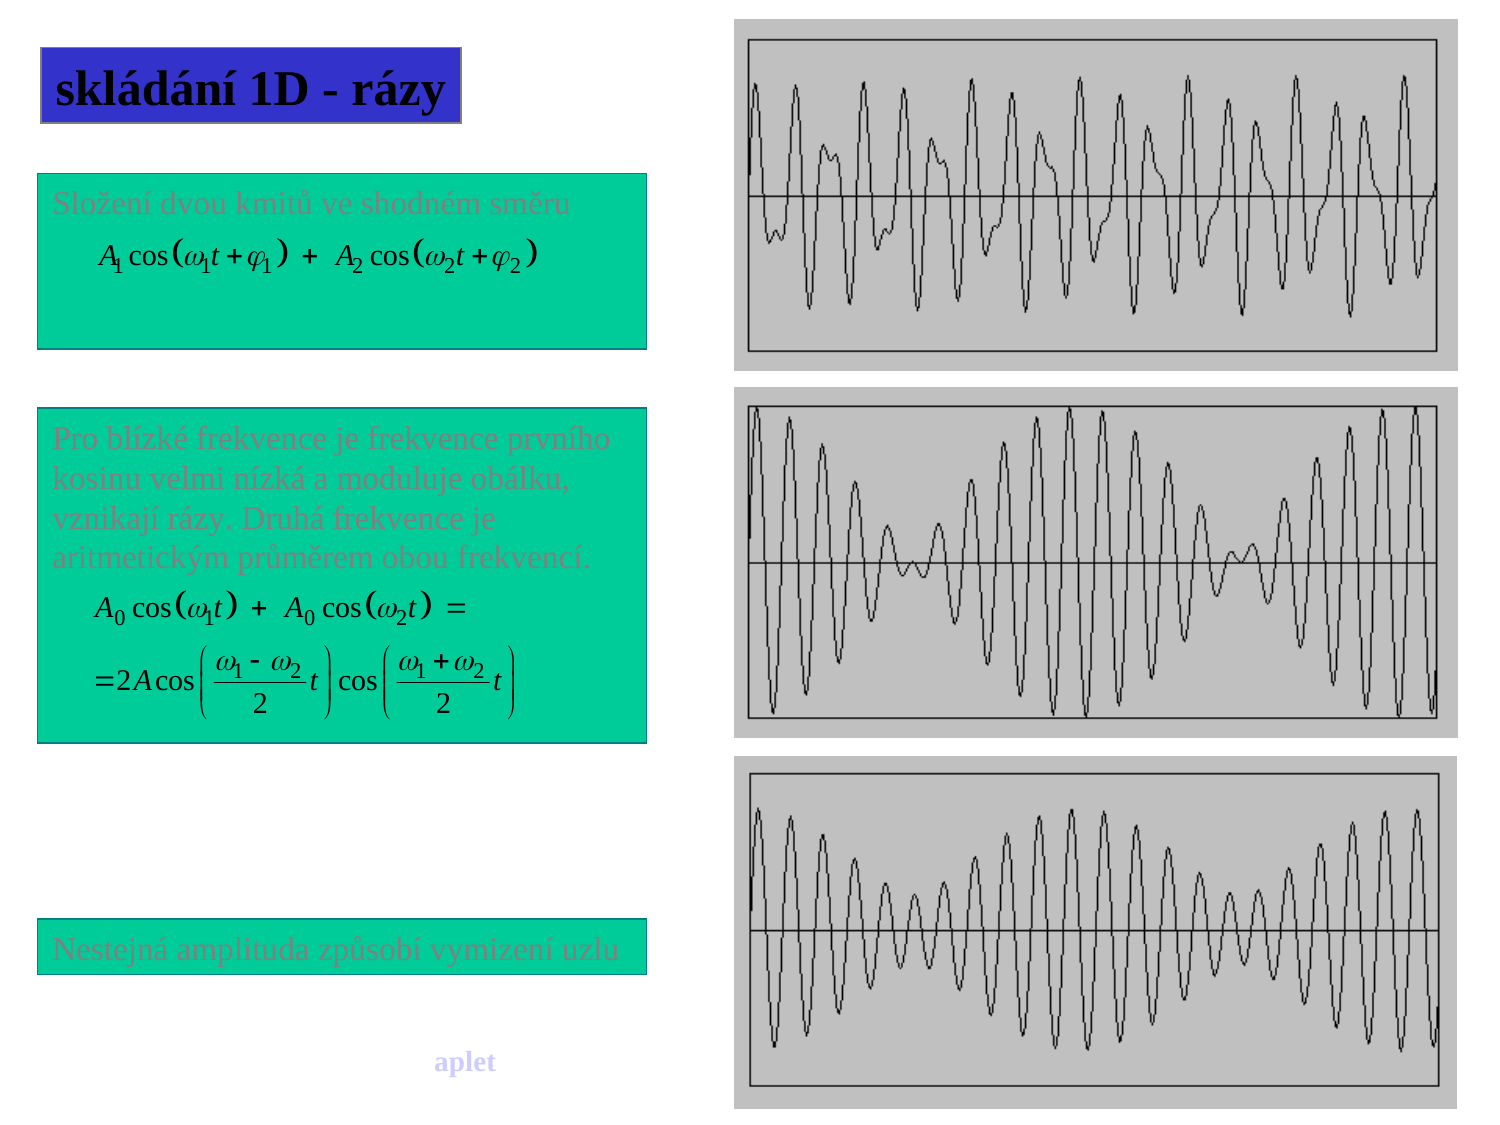

skládání 1D - rázy
Složení dvou kmitů ve shodném směru
Pro blízké frekvence je frekvence prvního kosinu velmi nízká a moduluje obálku, vznikají rázy. Druhá frekvence je aritmetickým průměrem obou frekvencí.
Nestejná amplituda způsobí vymizení uzlu
aplet